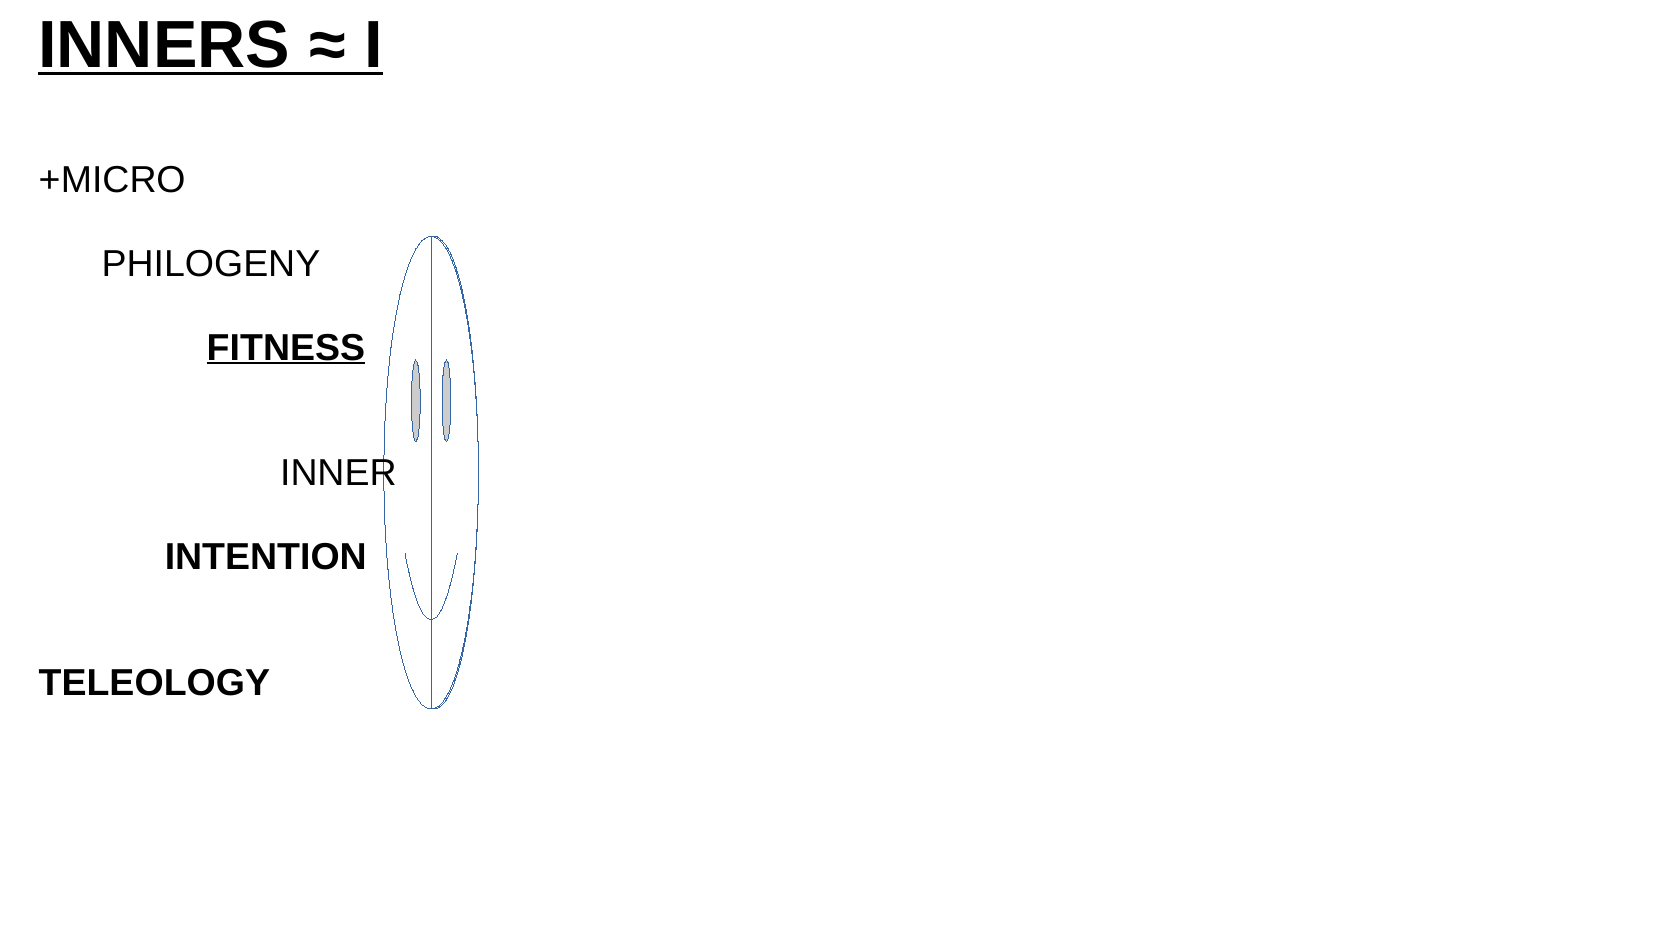

INNERS ≈ I
 +MICRO
 PHILOGENY
 FITNESS
 INNER
 INTENTION
 TELEOLOGY